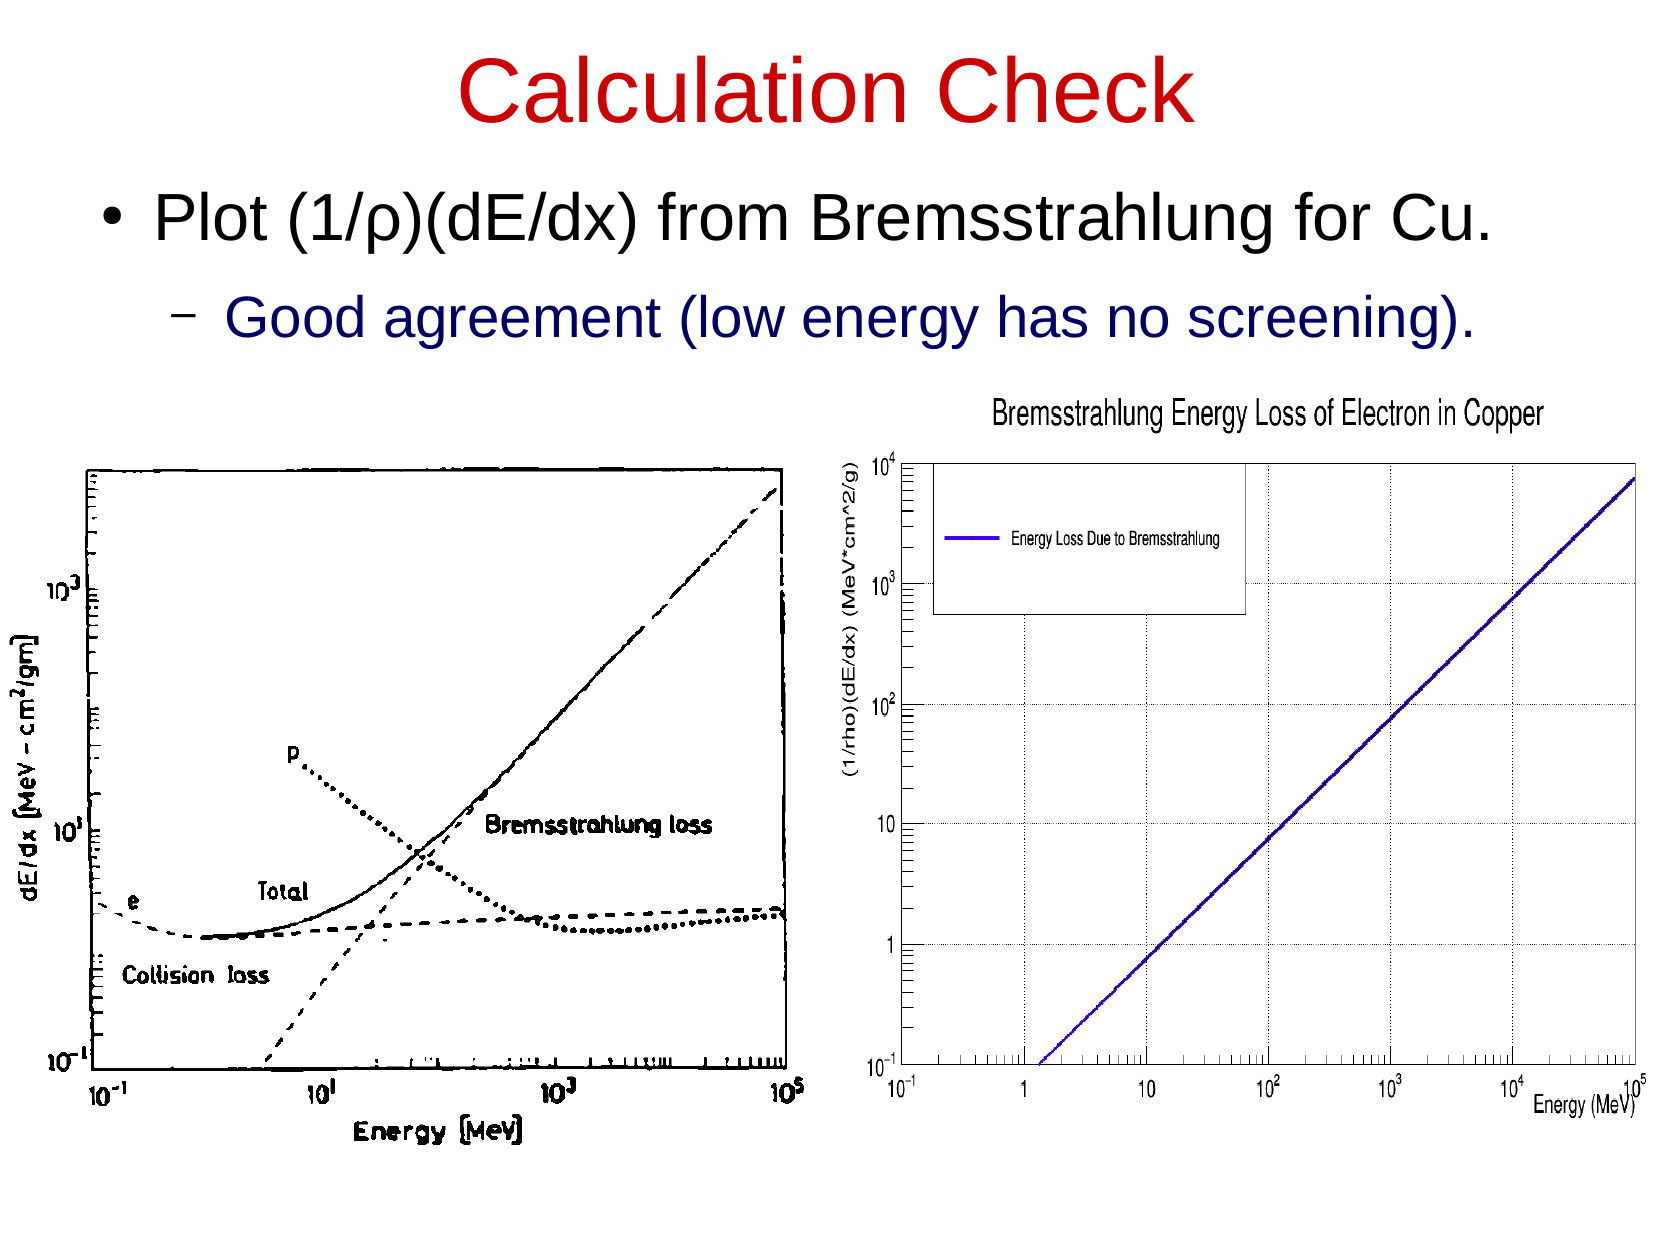

# Calculation Check
Plot (1/ρ)(dE/dx) from Bremsstrahlung for Cu.
Good agreement (low energy has no screening).